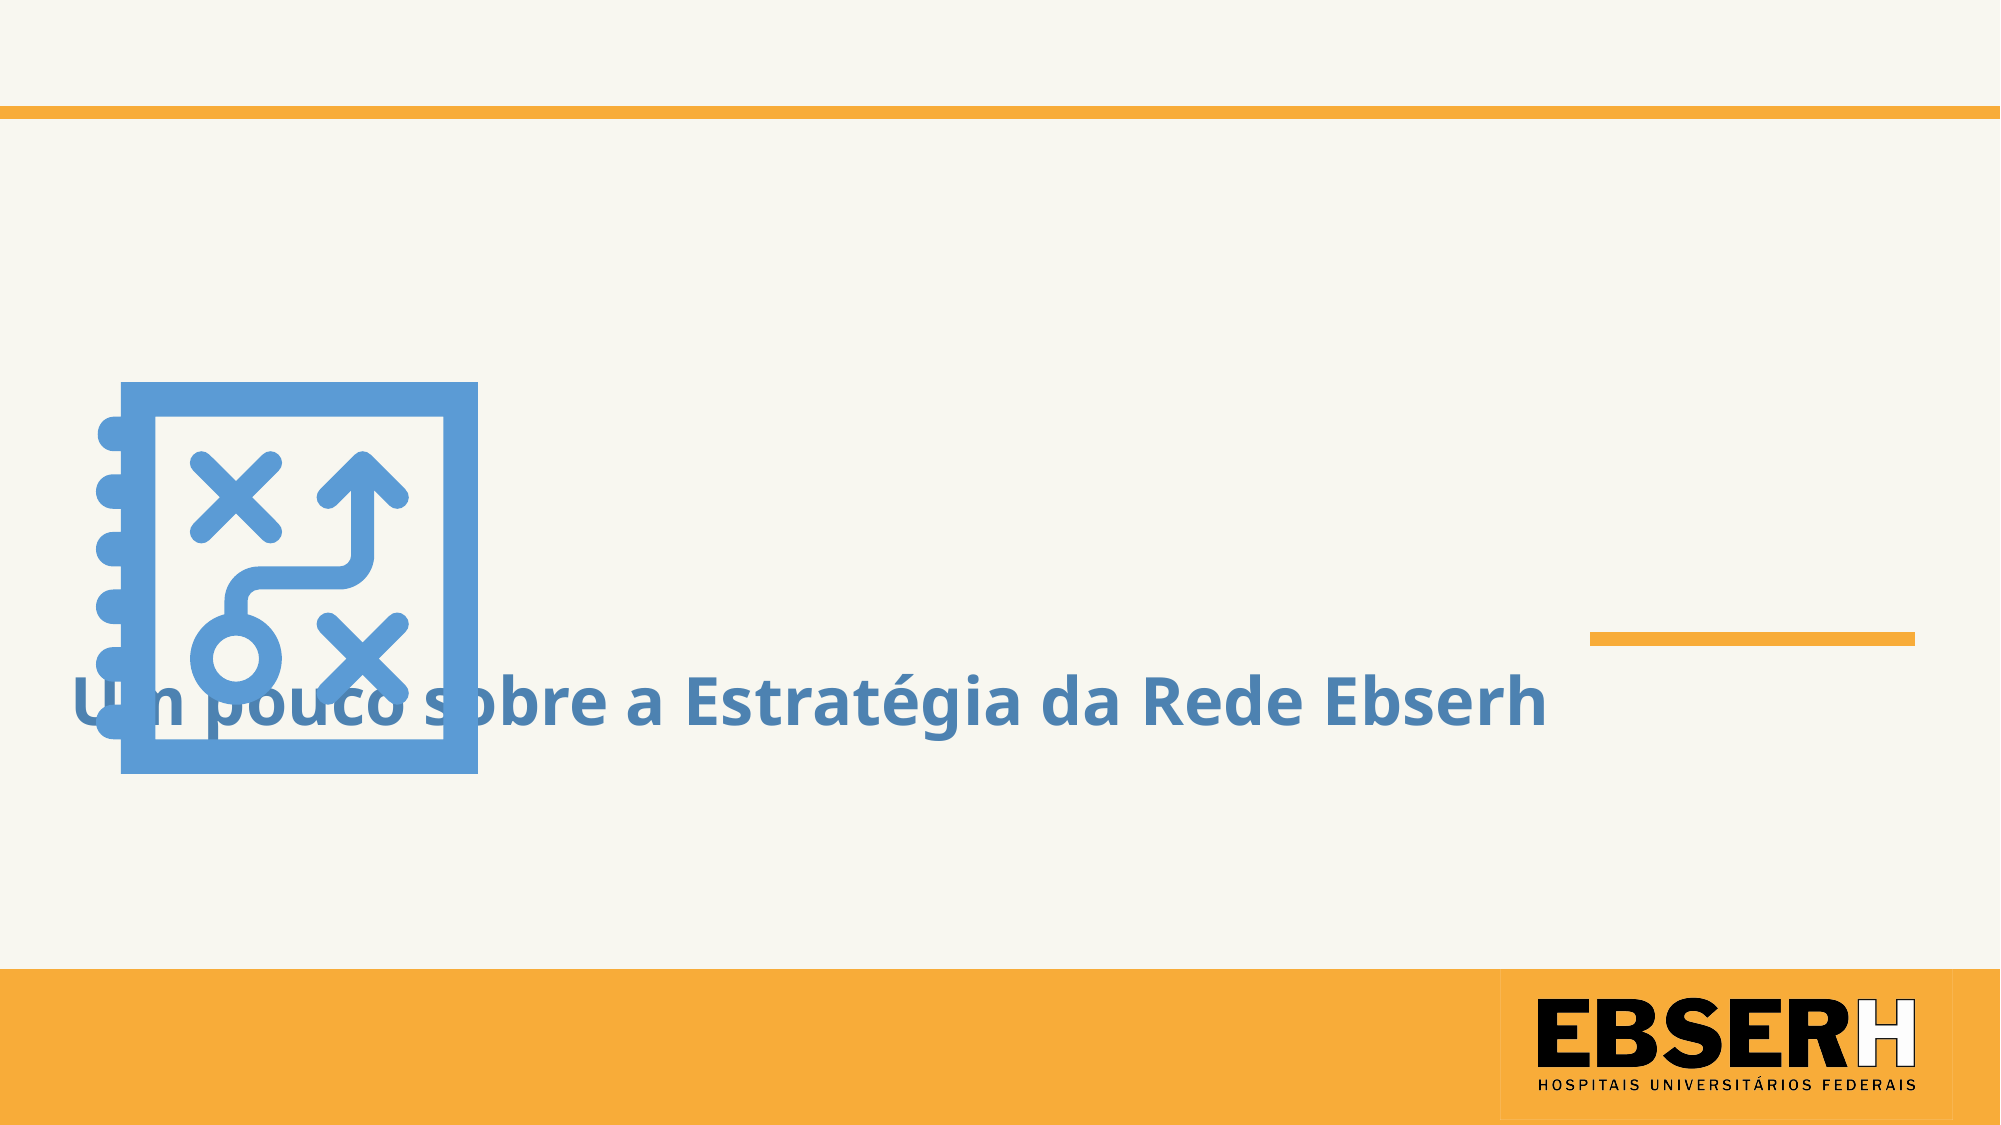

Um pouco sobre a Estratégia da Rede Ebserh